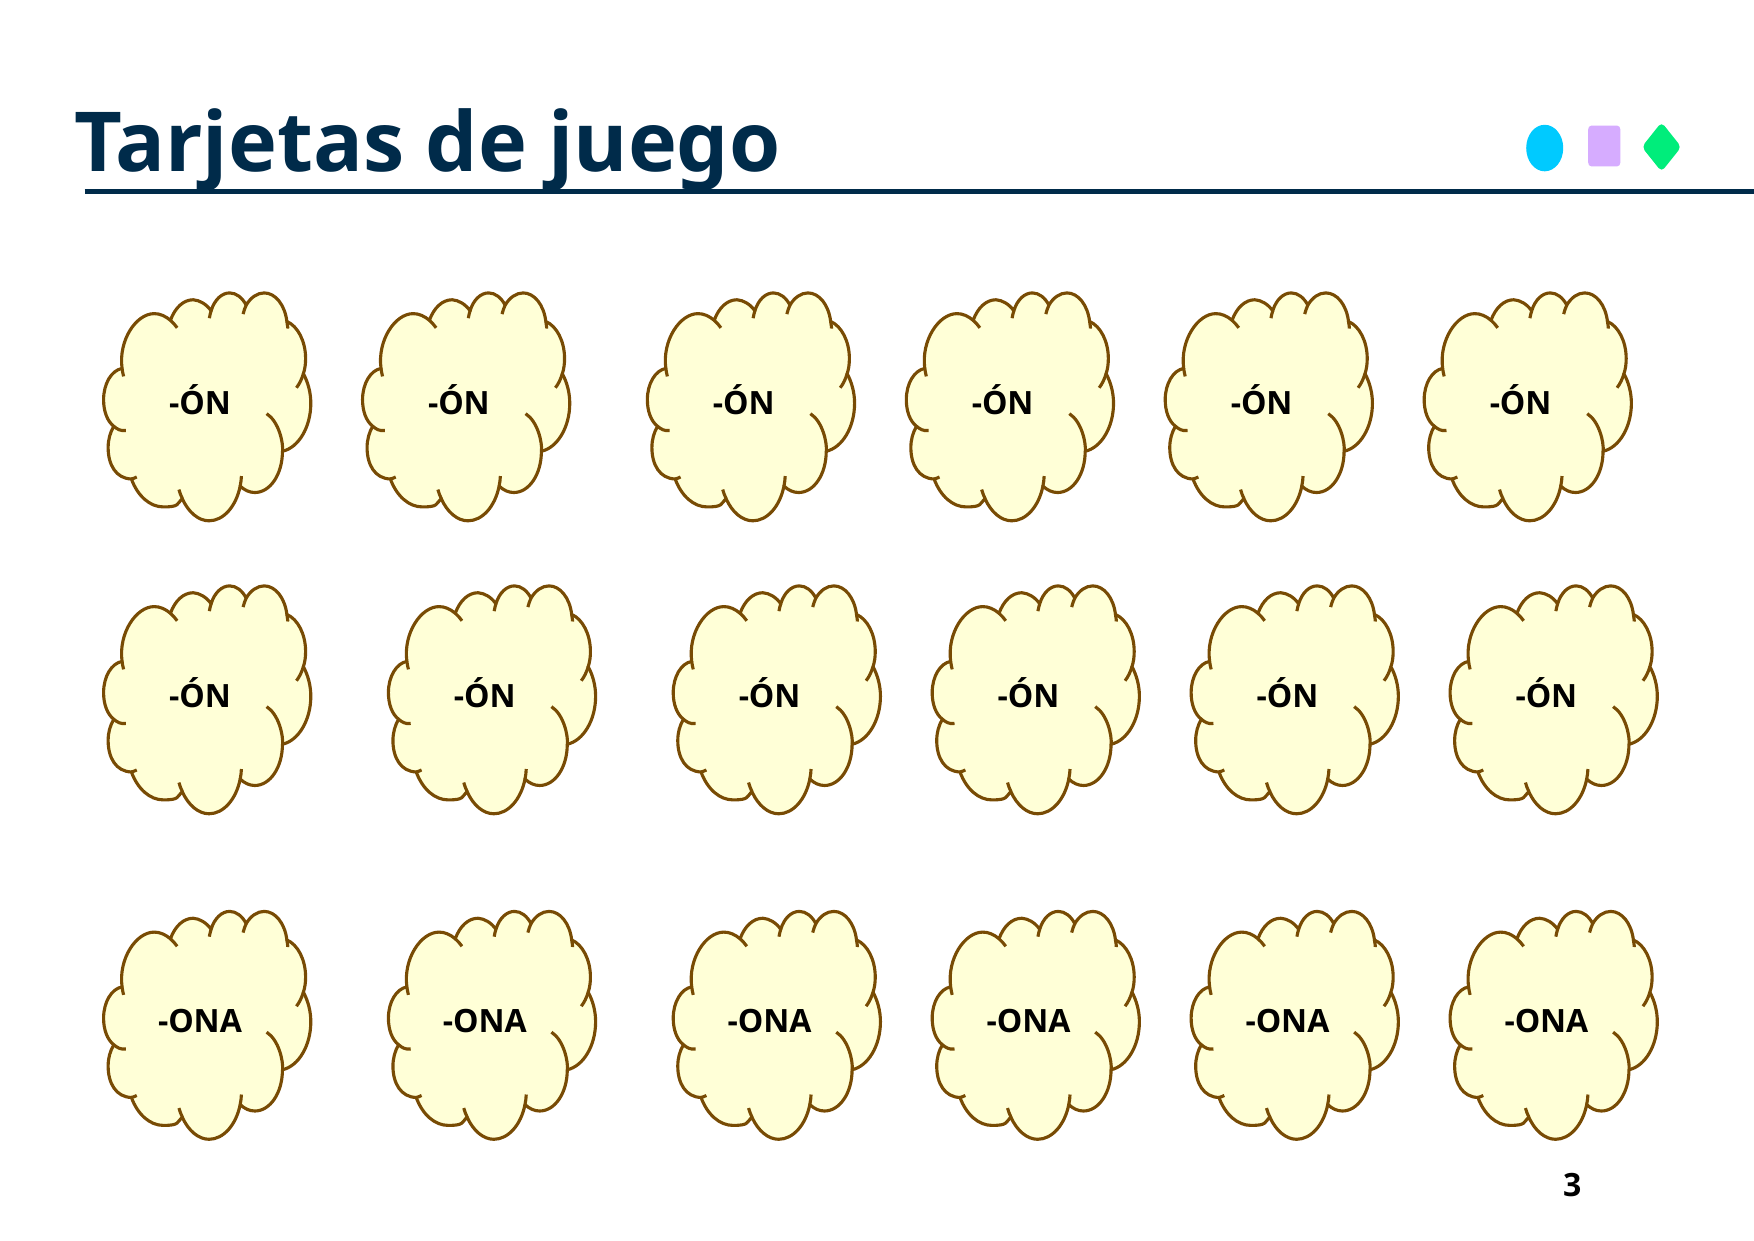

# Tarjetas de juego
-ÓN
-ÓN
-ÓN
-ÓN
-ÓN
-ÓN
-ÓN
-ÓN
-ÓN
-ÓN
-ÓN
-ÓN
-ONA
-ONA
-ONA
-ONA
-ONA
-ONA